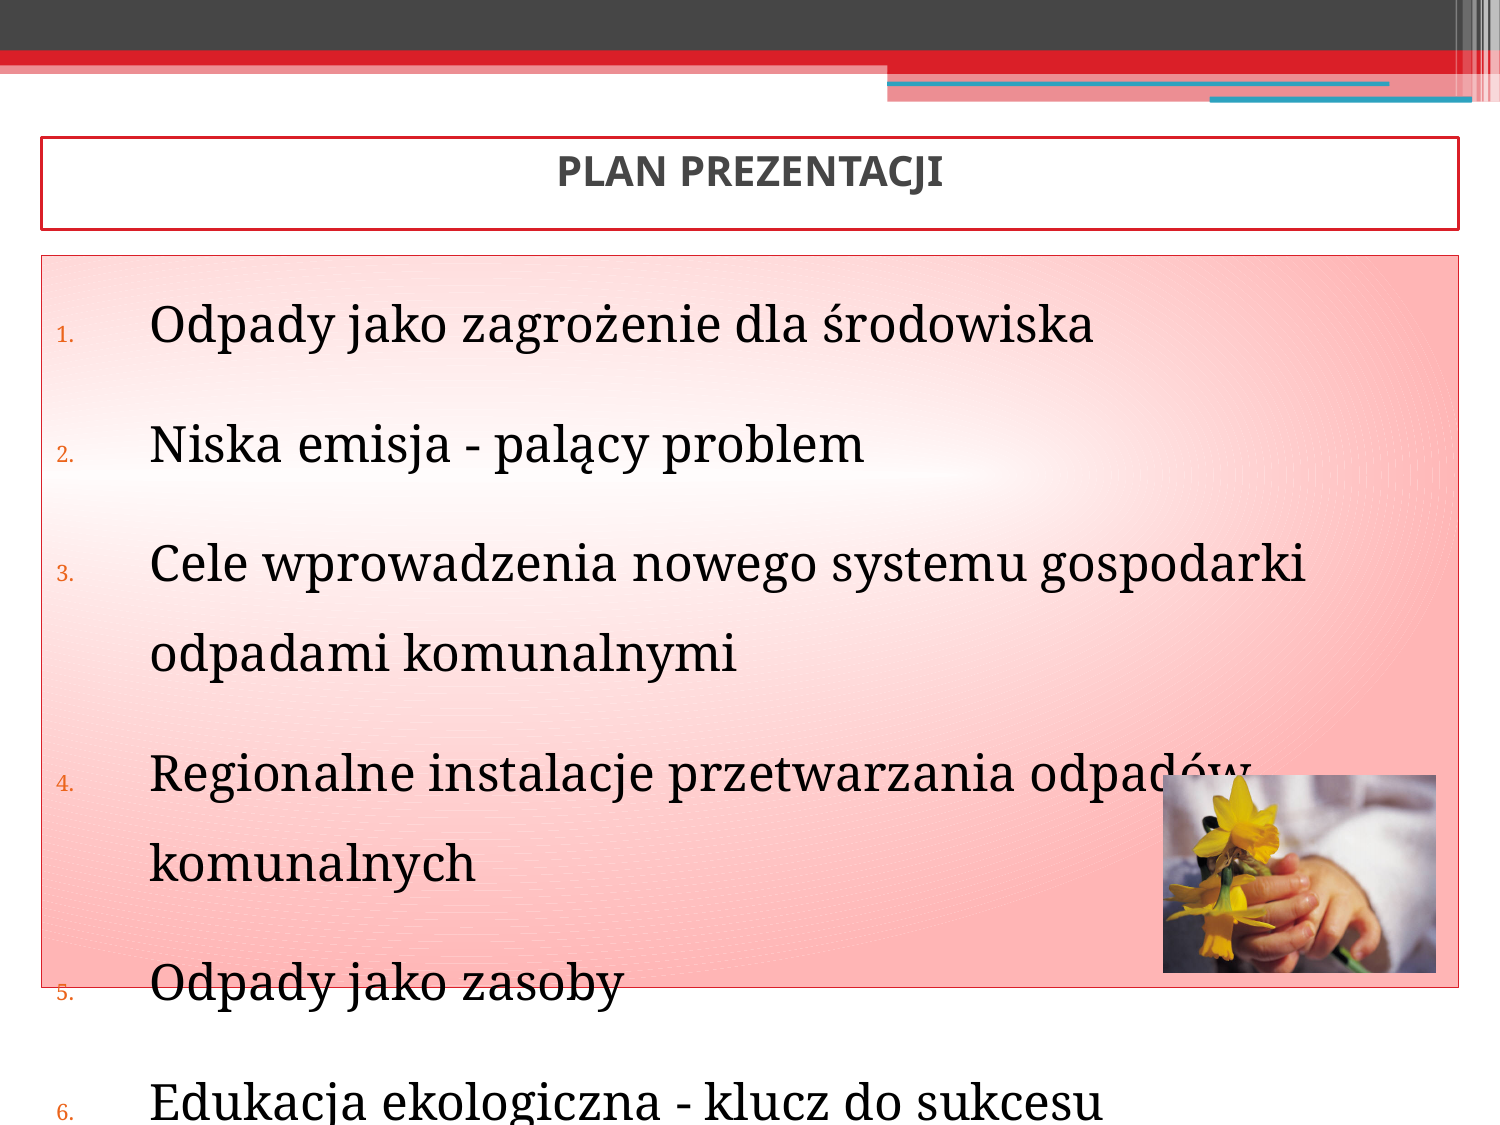

# PLAN PREZENTACJI
Odpady jako zagrożenie dla środowiska
Niska emisja - palący problem
Cele wprowadzenia nowego systemu gospodarki odpadami komunalnymi
Regionalne instalacje przetwarzania odpadów komunalnych
Odpady jako zasoby
Edukacja ekologiczna - klucz do sukcesu